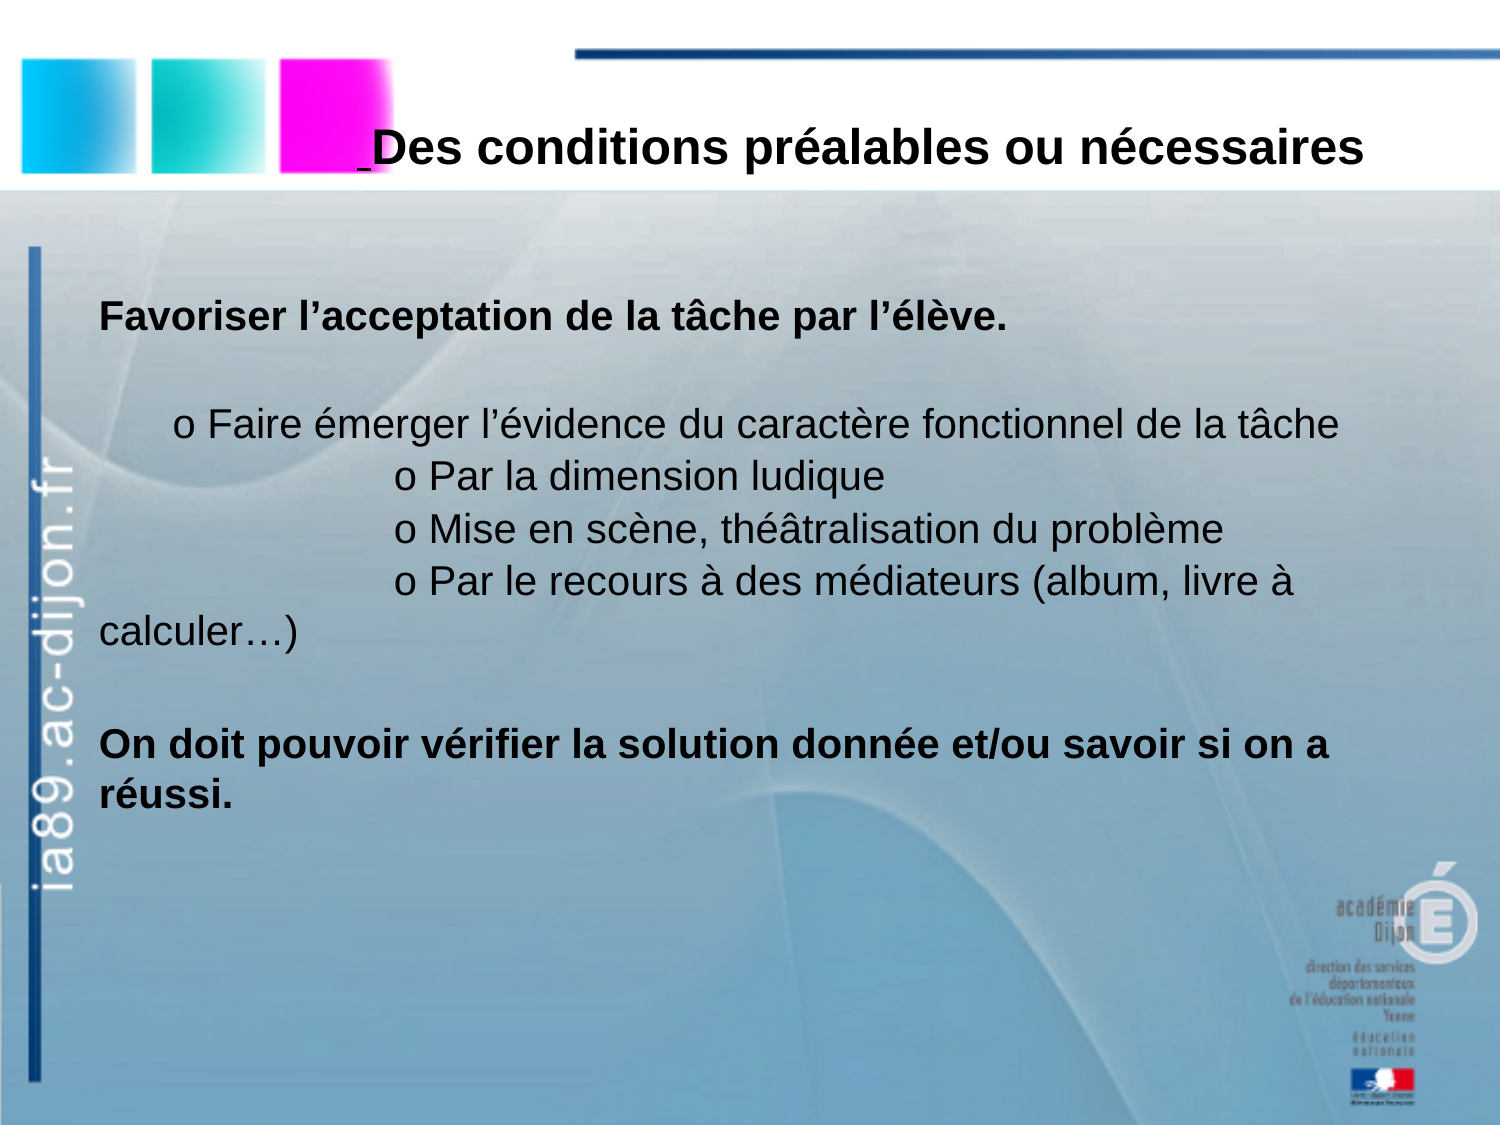

# Des conditions préalables ou nécessaires
Favoriser l’acceptation de la tâche par l’élève.
	o Faire émerger l’évidence du caractère fonctionnel de la tâche
				o Par la dimension ludique
				o Mise en scène, théâtralisation du problème
				o Par le recours à des médiateurs (album, livre à calculer…)
On doit pouvoir vérifier la solution donnée et/ou savoir si on a réussi.